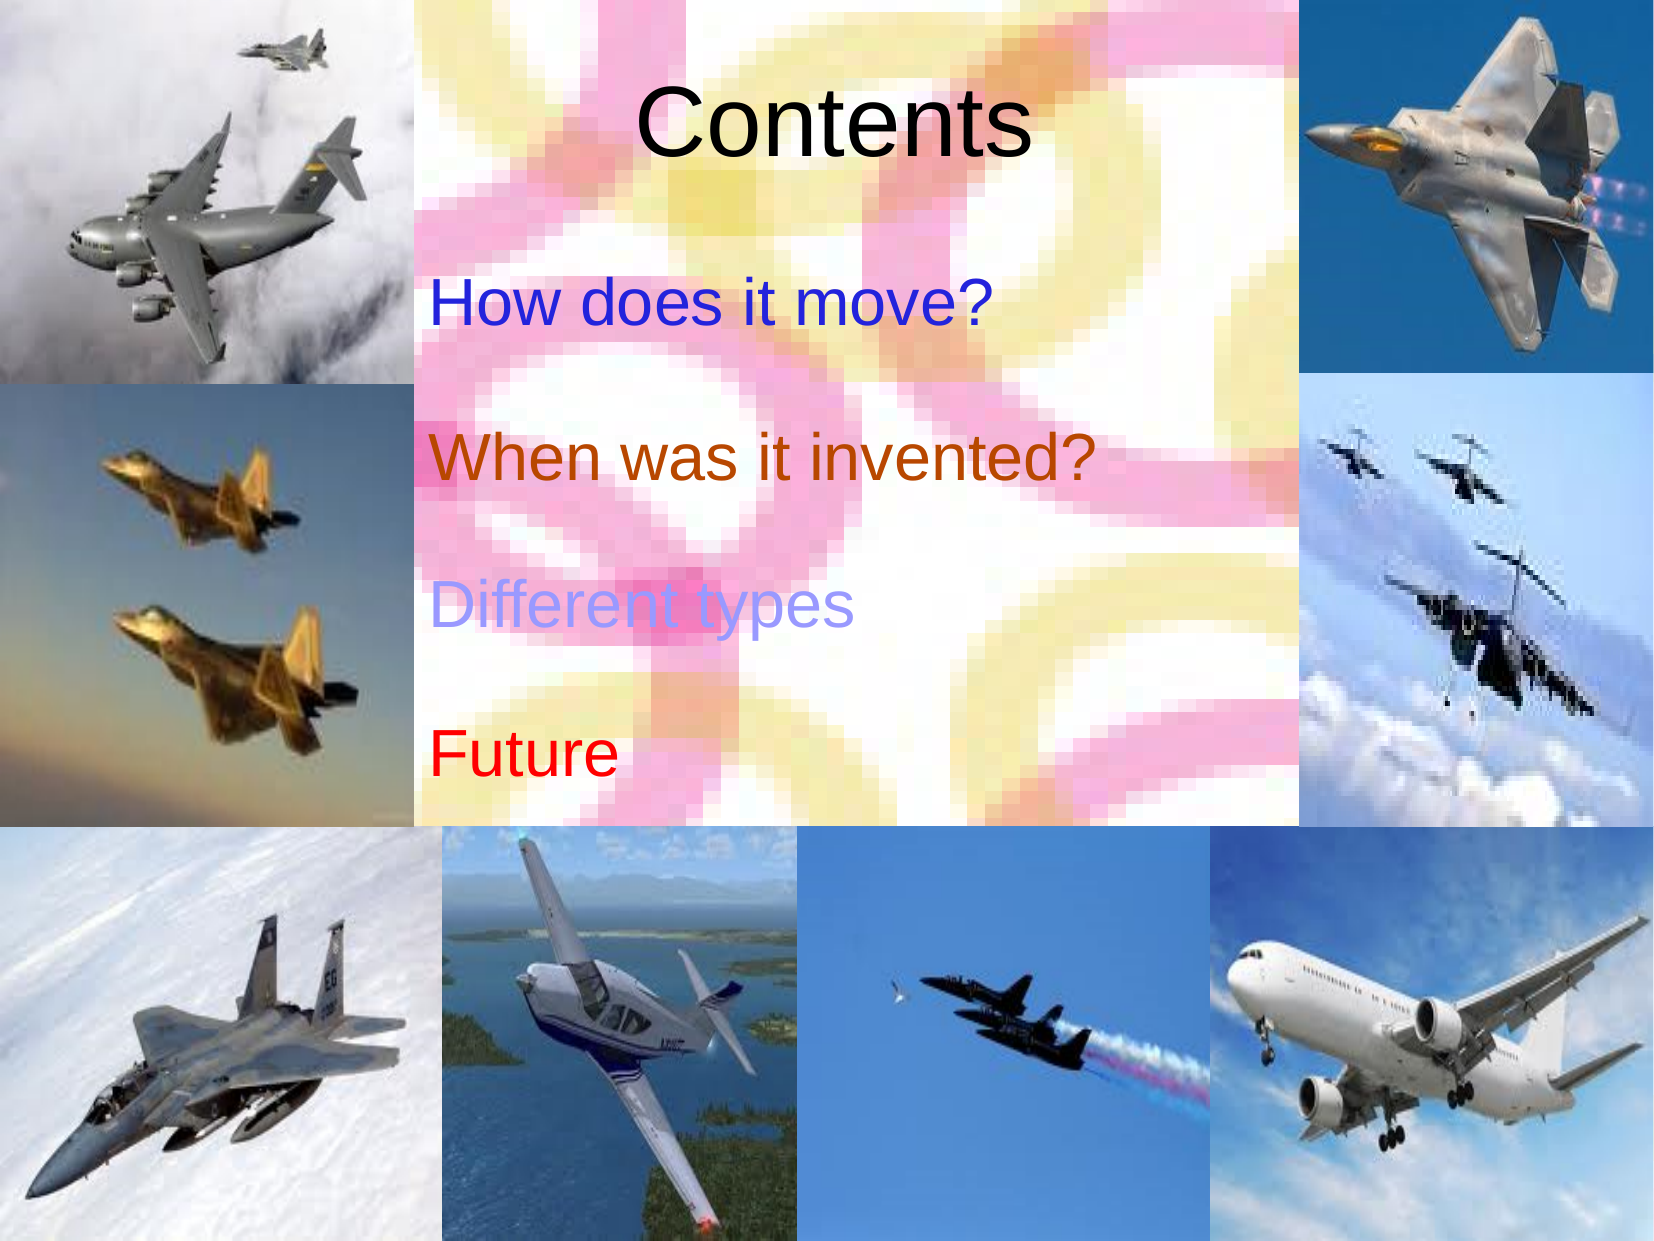

Contents
How does it move?
When was it invented?
Different types
Future